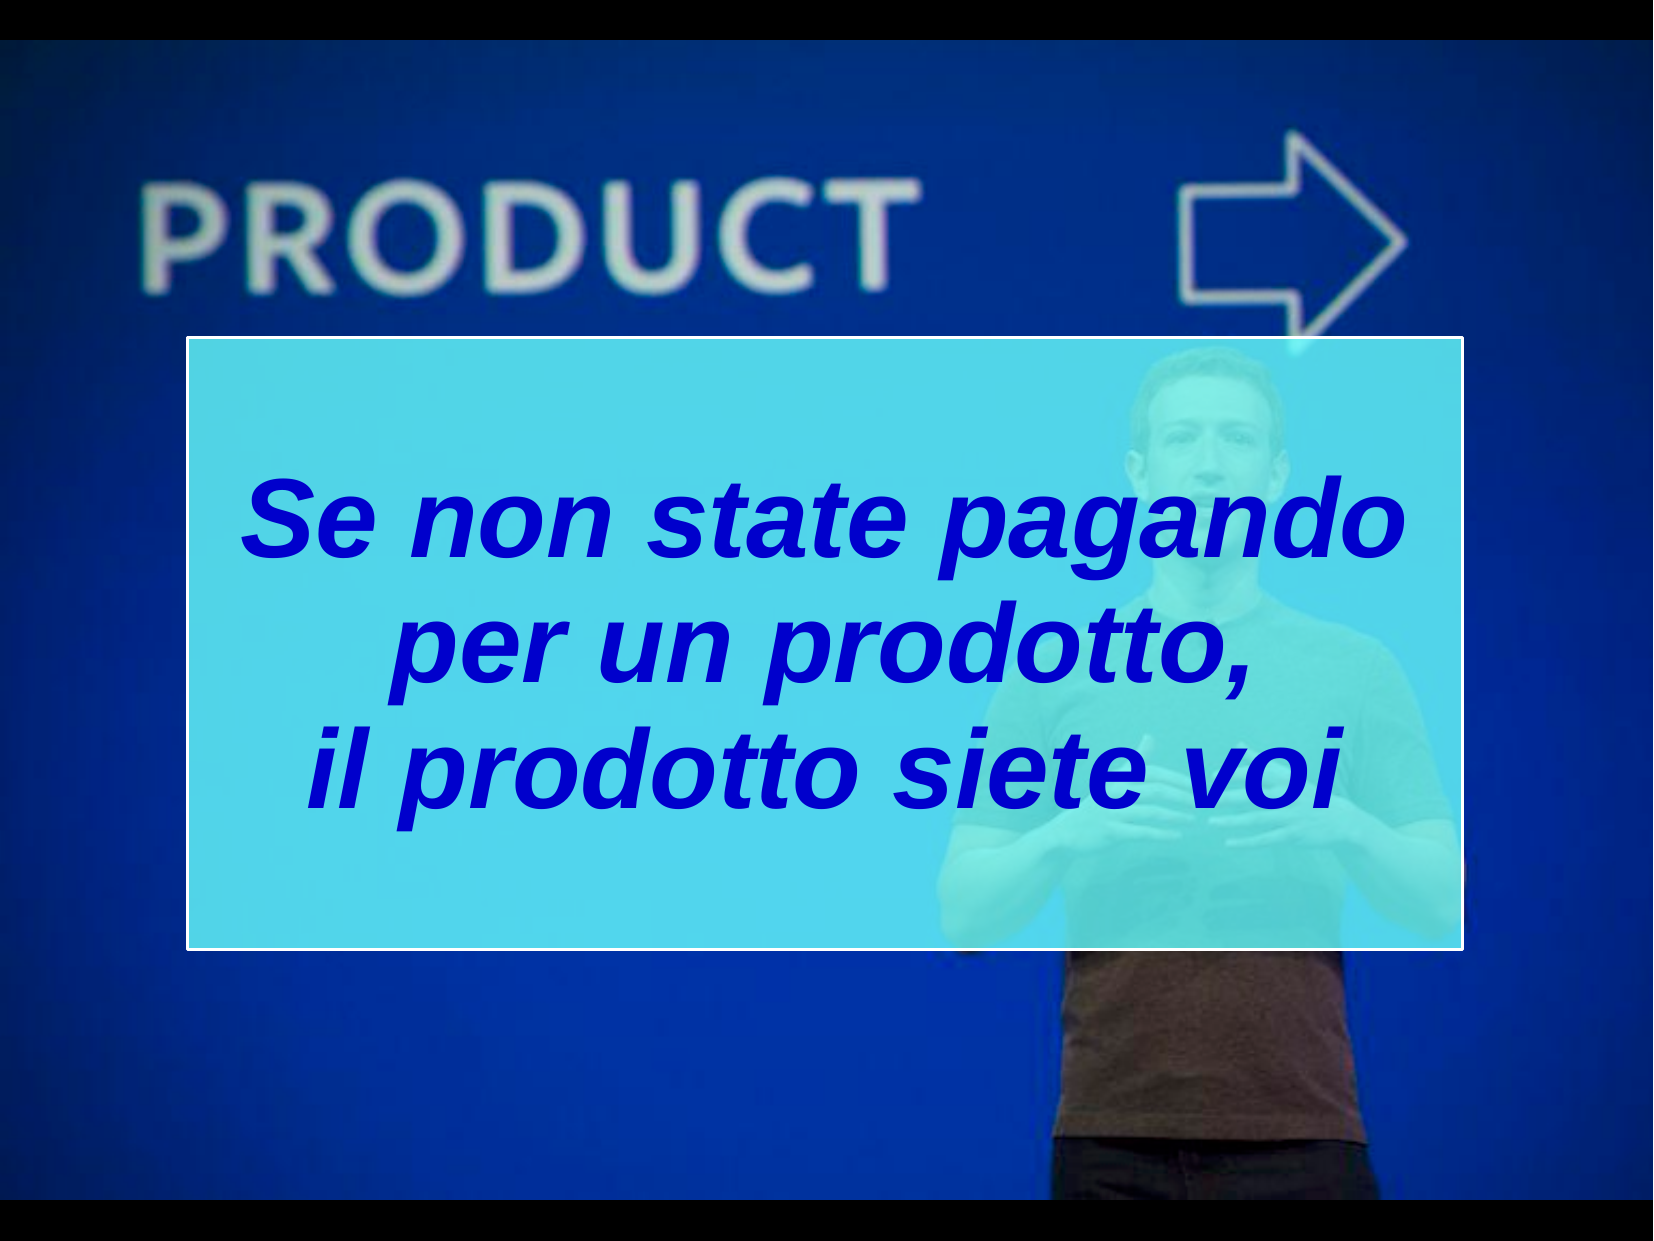

Se non state pagando per un prodotto,
il prodotto siete voi